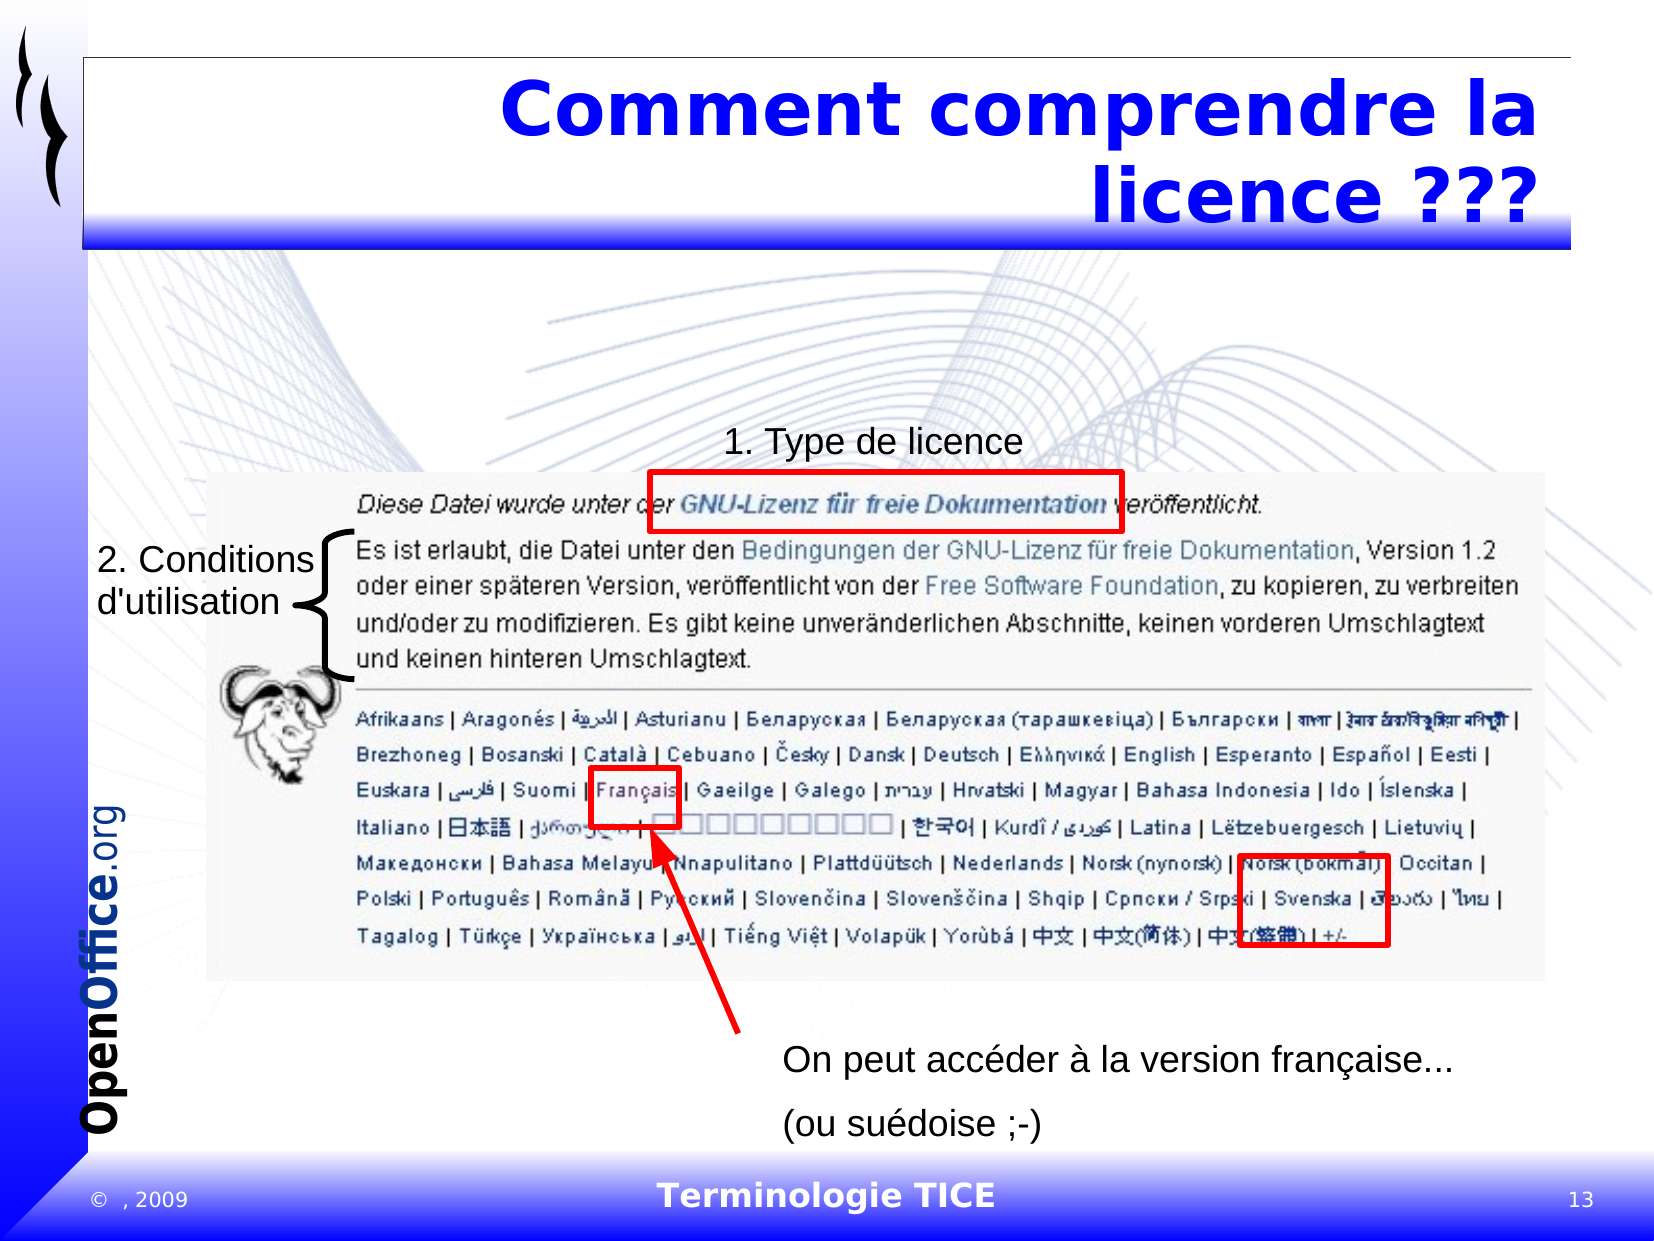

# Comment comprendre la licence ???
1. Type de licence
2. Conditions
d'utilisation
On peut accéder à la version française...
(ou suédoise ;-)